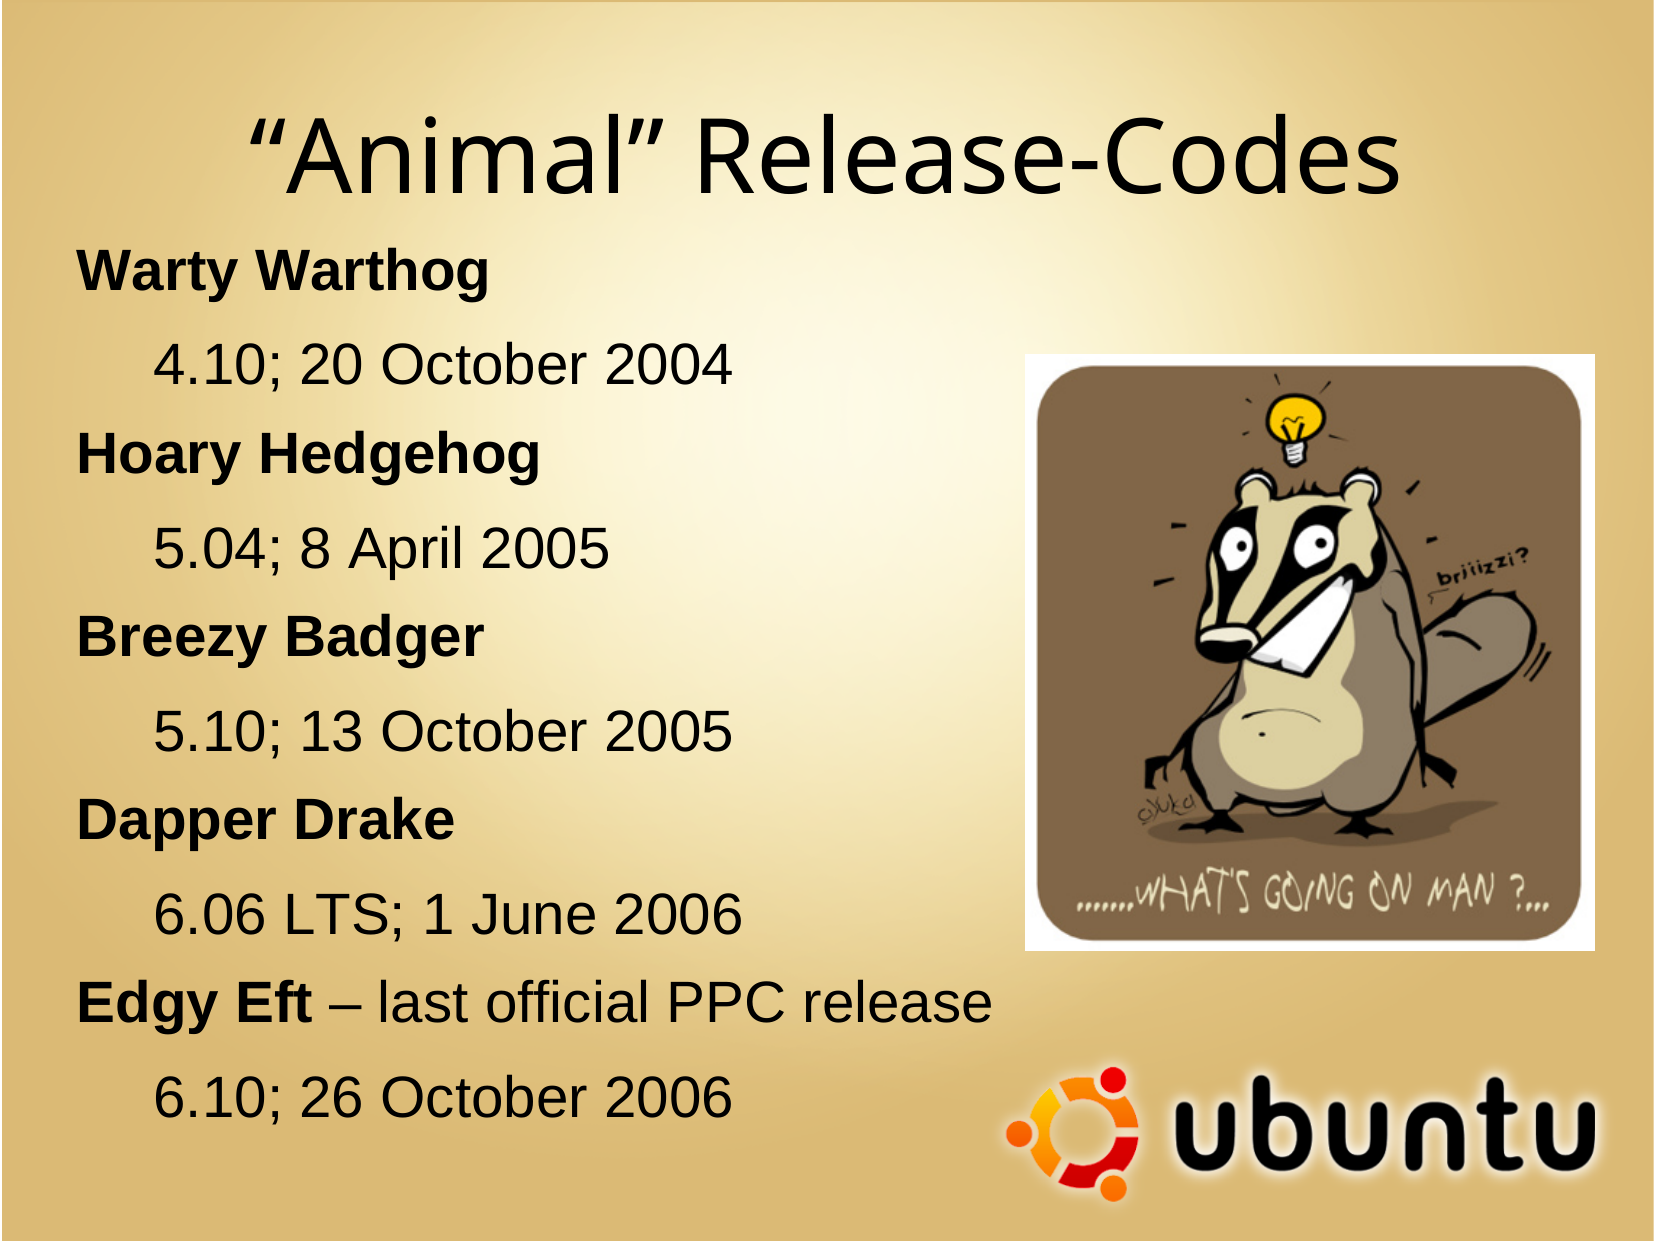

# “Animal” Release-Codes
Warty Warthog
4.10; 20 October 2004
Hoary Hedgehog
5.04; 8 April 2005
Breezy Badger
5.10; 13 October 2005
Dapper Drake
6.06 LTS; 1 June 2006
Edgy Eft – last official PPC release
6.10; 26 October 2006